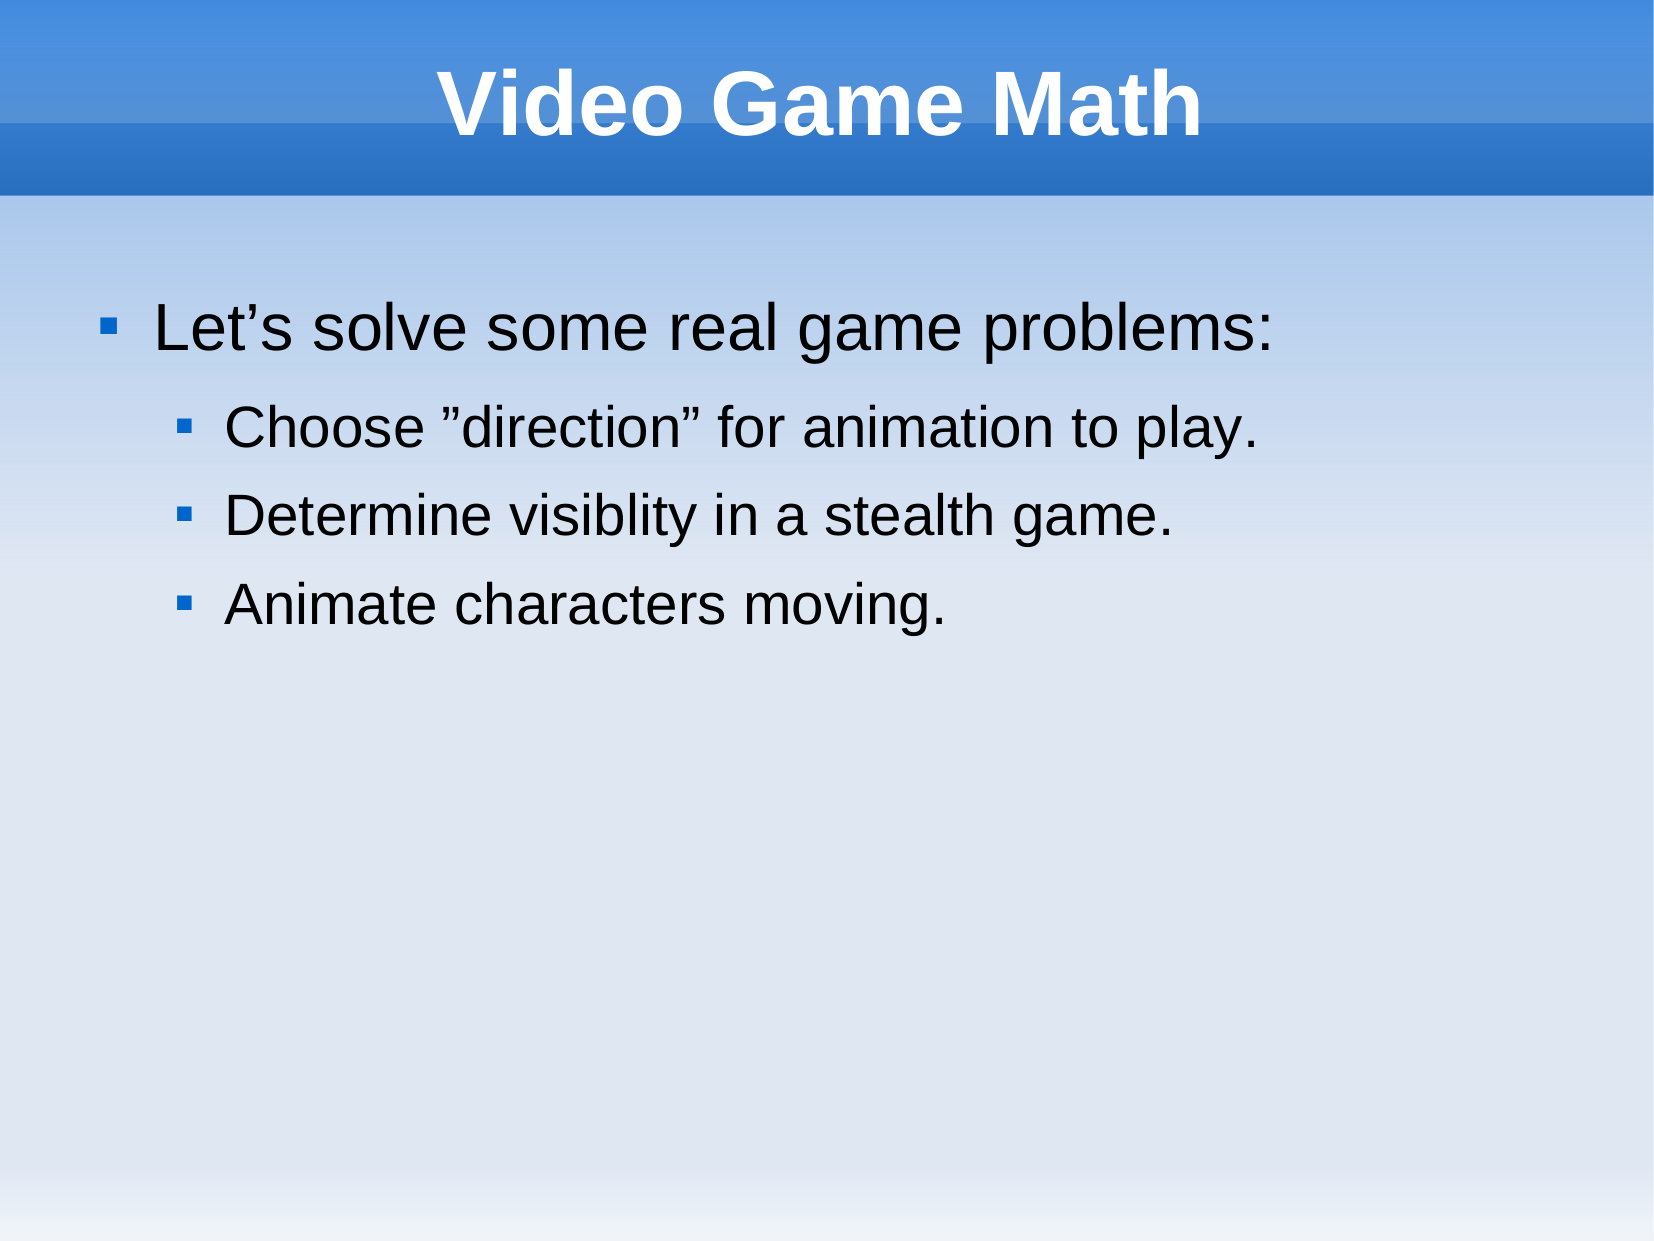

# Video Game Math
Let’s solve some real game problems:
Choose ”direction” for animation to play.
Determine visiblity in a stealth game.
Animate characters moving.